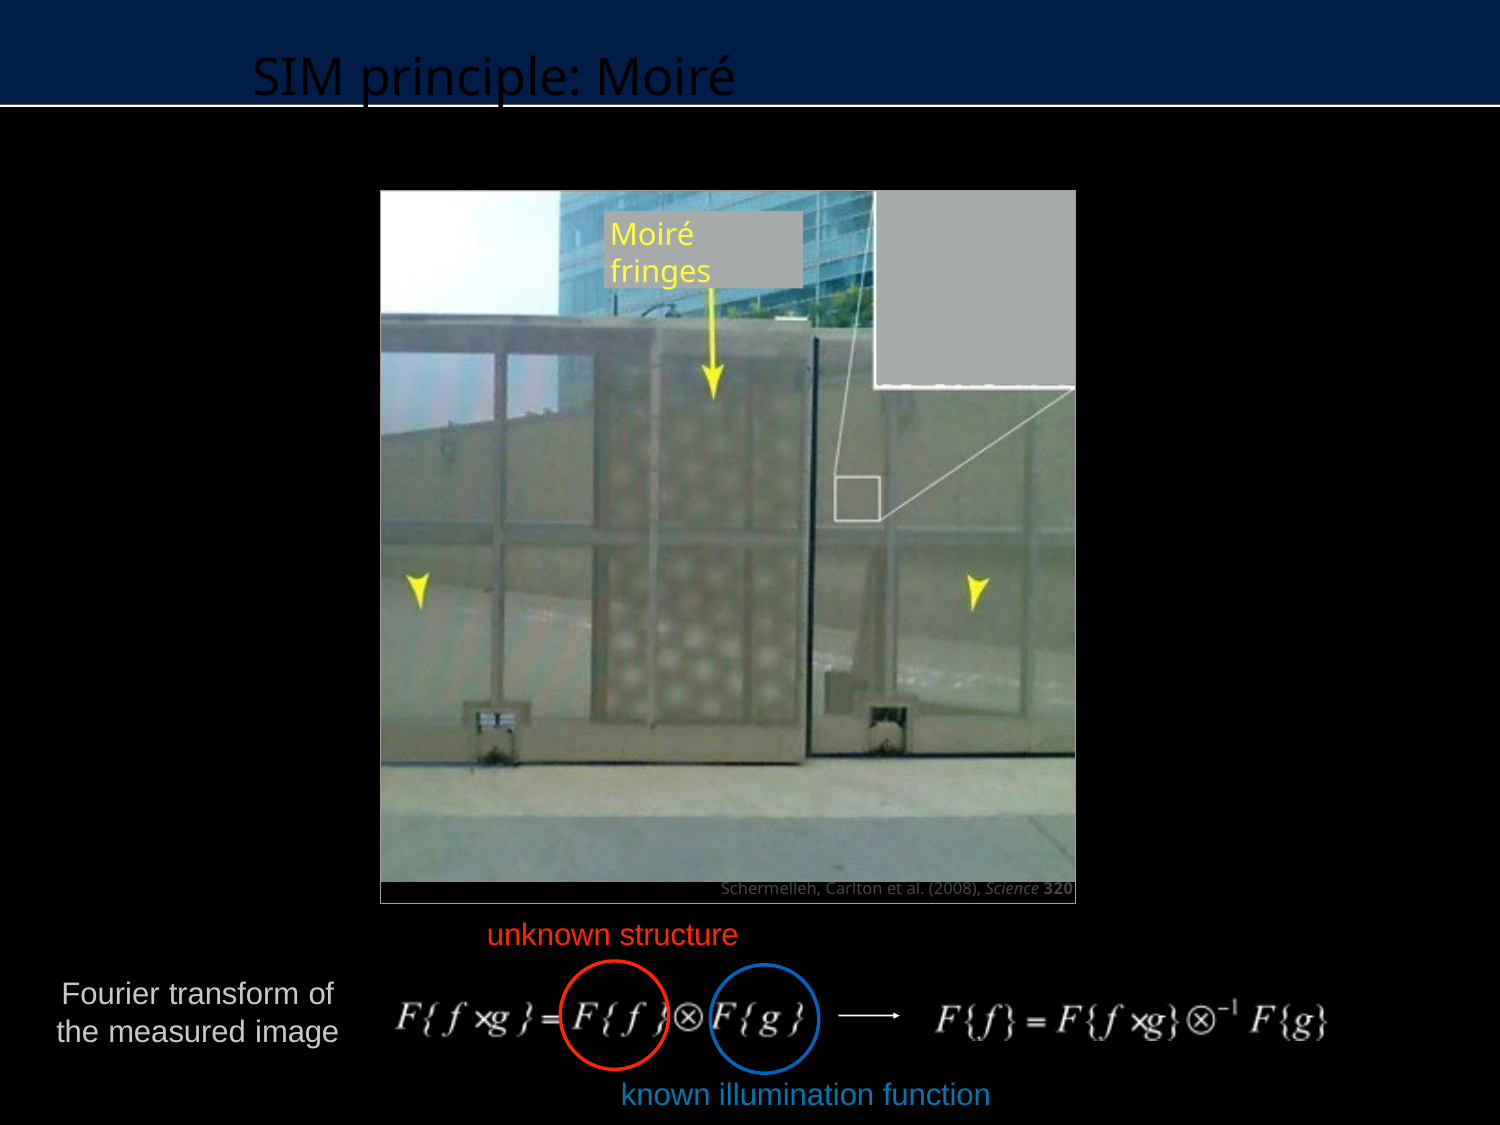

# SIM principle: Moiré interference
Schermelleh, Carlton et al. (2008), Science 320
Moiré fringes
unknown structure
Fourier transform of the measured image
known illumination function